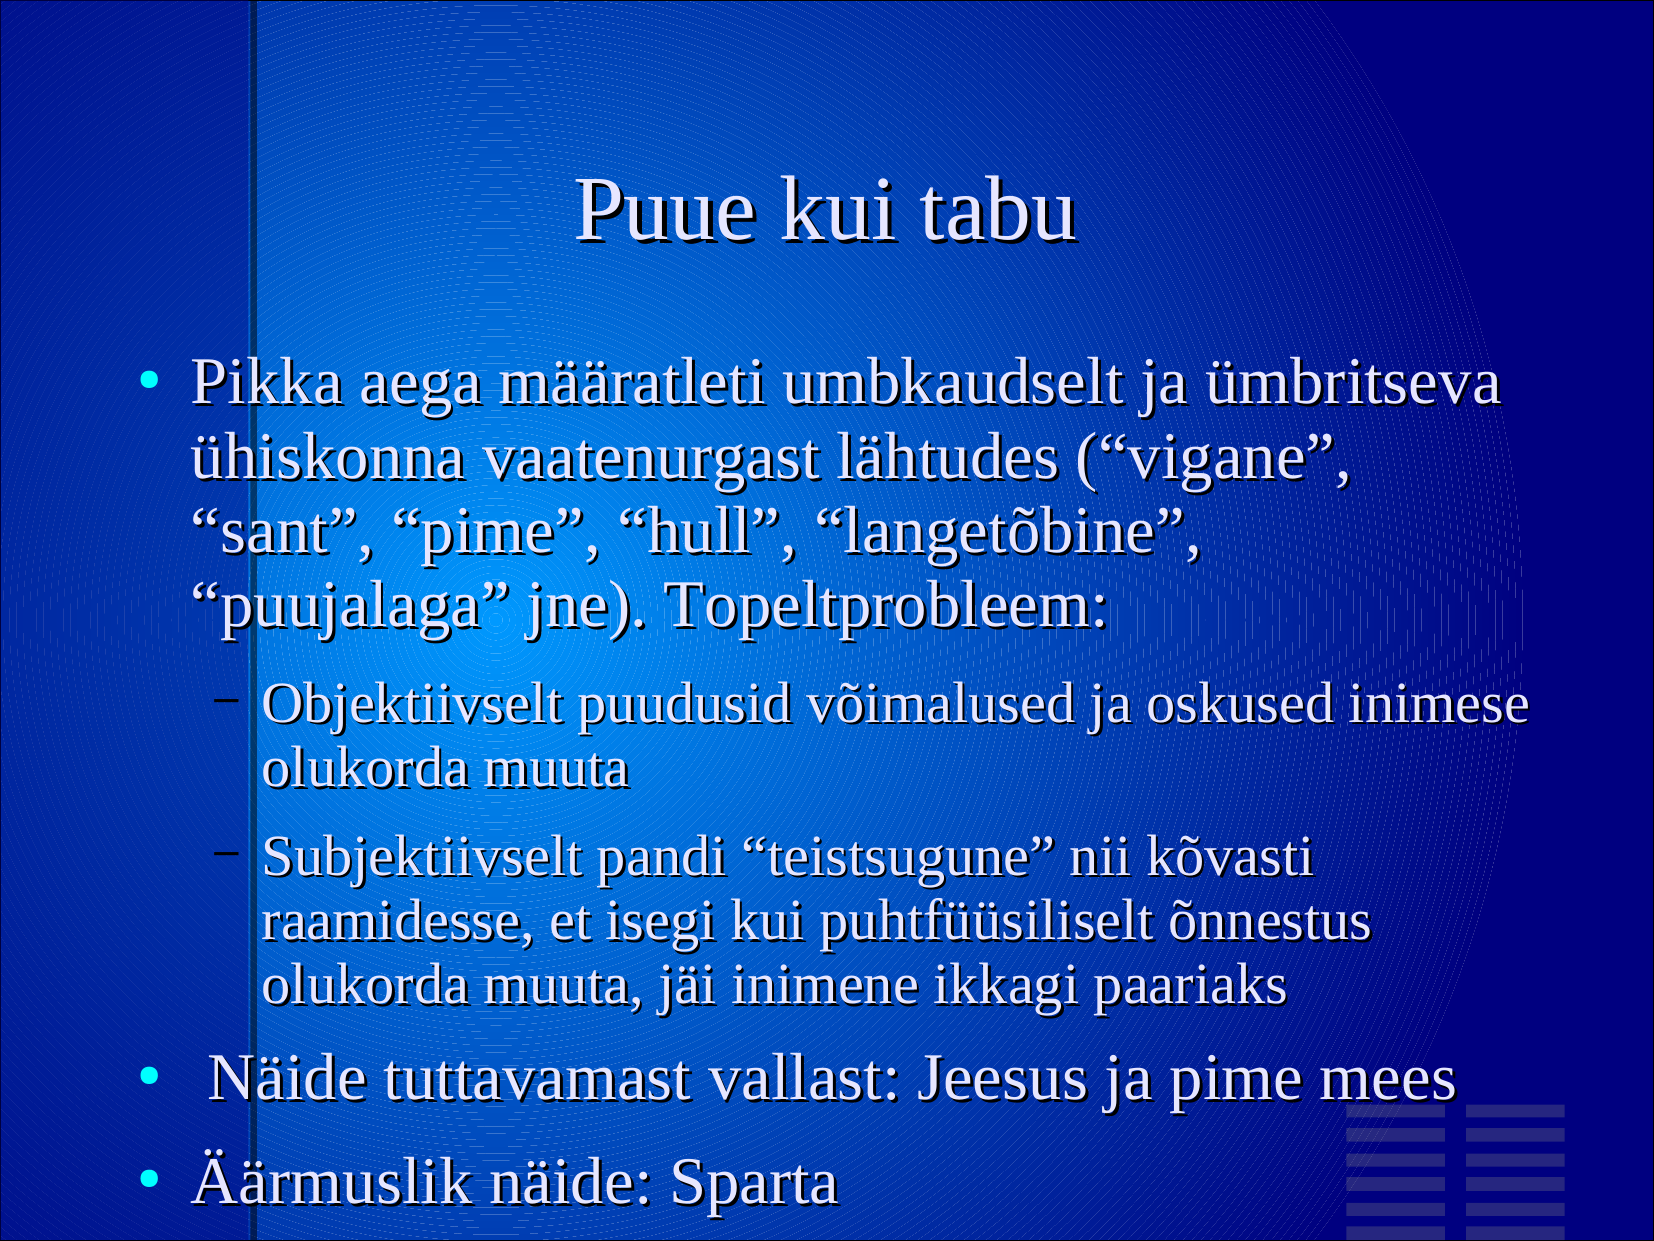

# Puue kui tabu
Pikka aega määratleti umbkaudselt ja ümbritseva ühiskonna vaatenurgast lähtudes (“vigane”, “sant”, “pime”, “hull”, “langetõbine”, “puujalaga” jne). Topeltprobleem:
Objektiivselt puudusid võimalused ja oskused inimese olukorda muuta
Subjektiivselt pandi “teistsugune” nii kõvasti raamidesse, et isegi kui puhtfüüsiliselt õnnestus olukorda muuta, jäi inimene ikkagi paariaks
 Näide tuttavamast vallast: Jeesus ja pime mees
Äärmuslik näide: Sparta